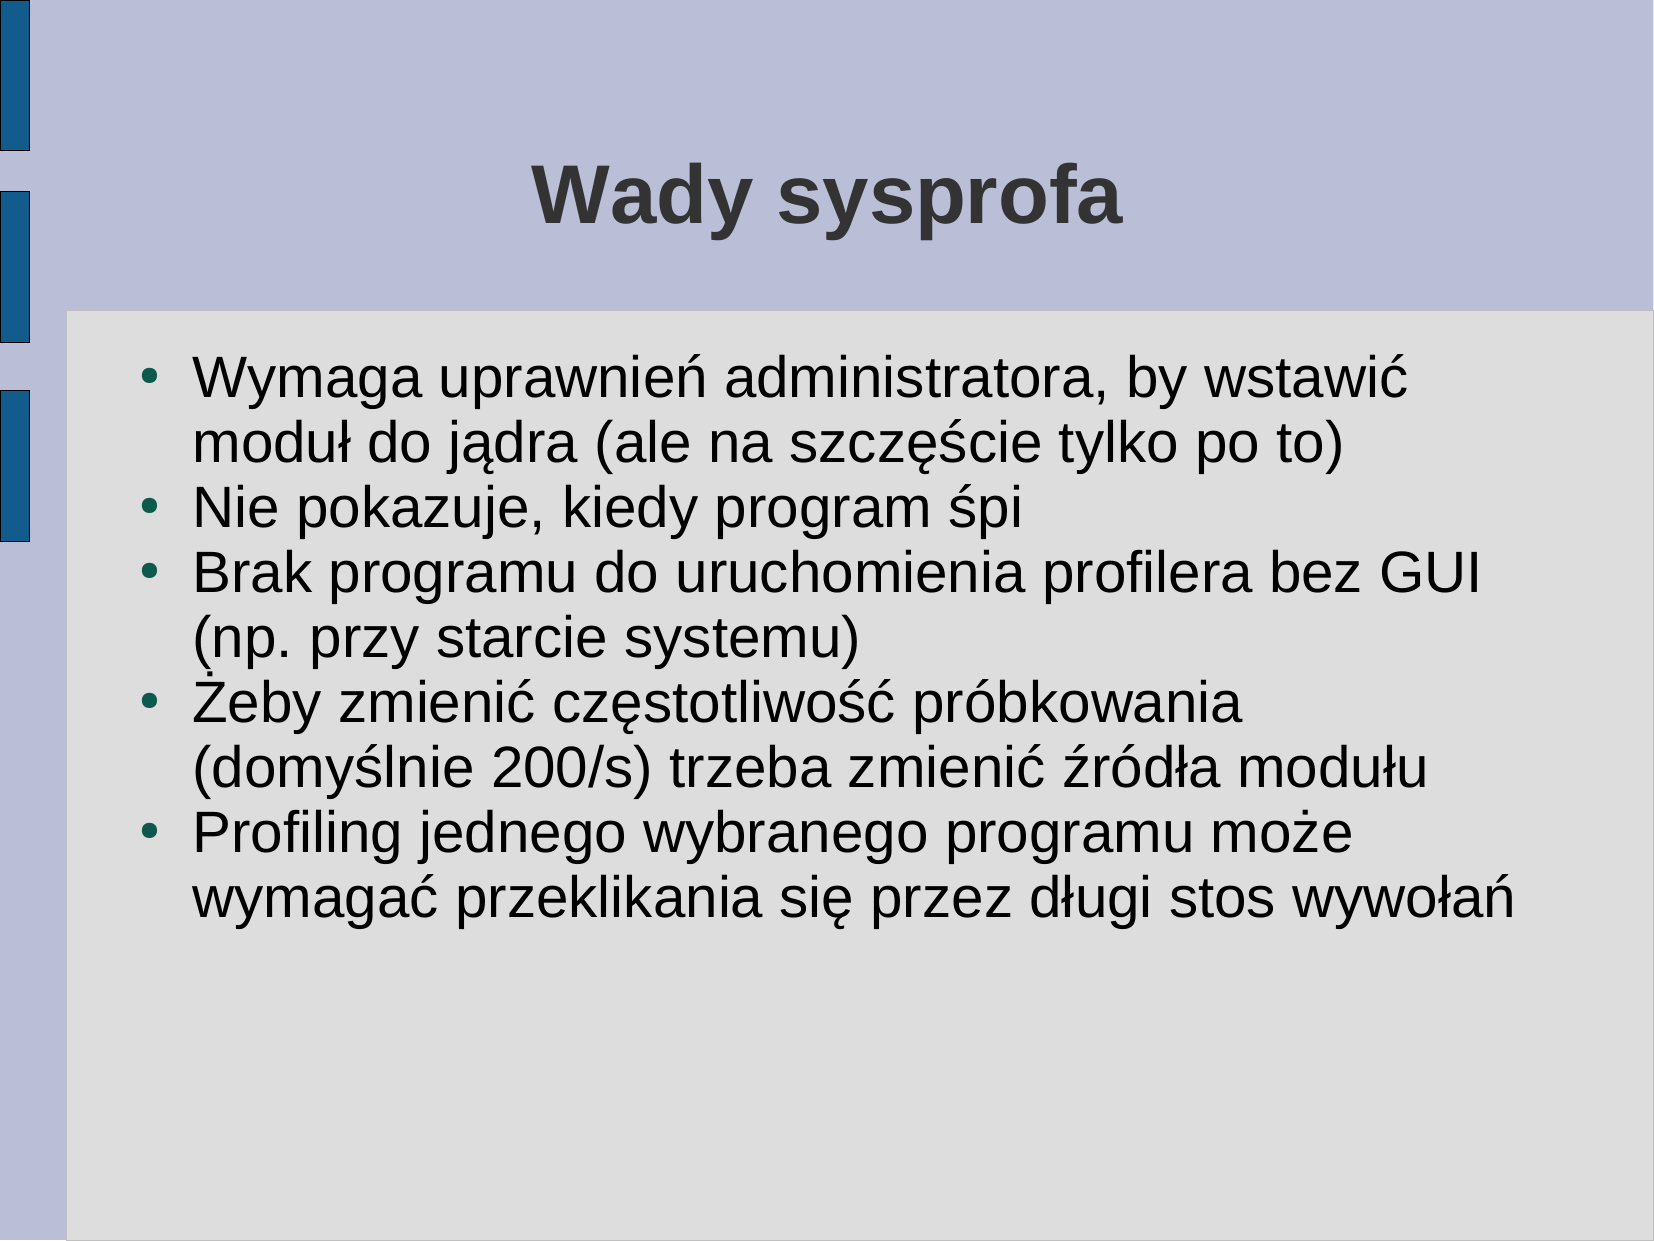

# Wady sysprofa
Wymaga uprawnień administratora, by wstawić moduł do jądra (ale na szczęście tylko po to)
Nie pokazuje, kiedy program śpi
Brak programu do uruchomienia profilera bez GUI (np. przy starcie systemu)
Żeby zmienić częstotliwość próbkowania (domyślnie 200/s) trzeba zmienić źródła modułu
Profiling jednego wybranego programu może wymagać przeklikania się przez długi stos wywołań